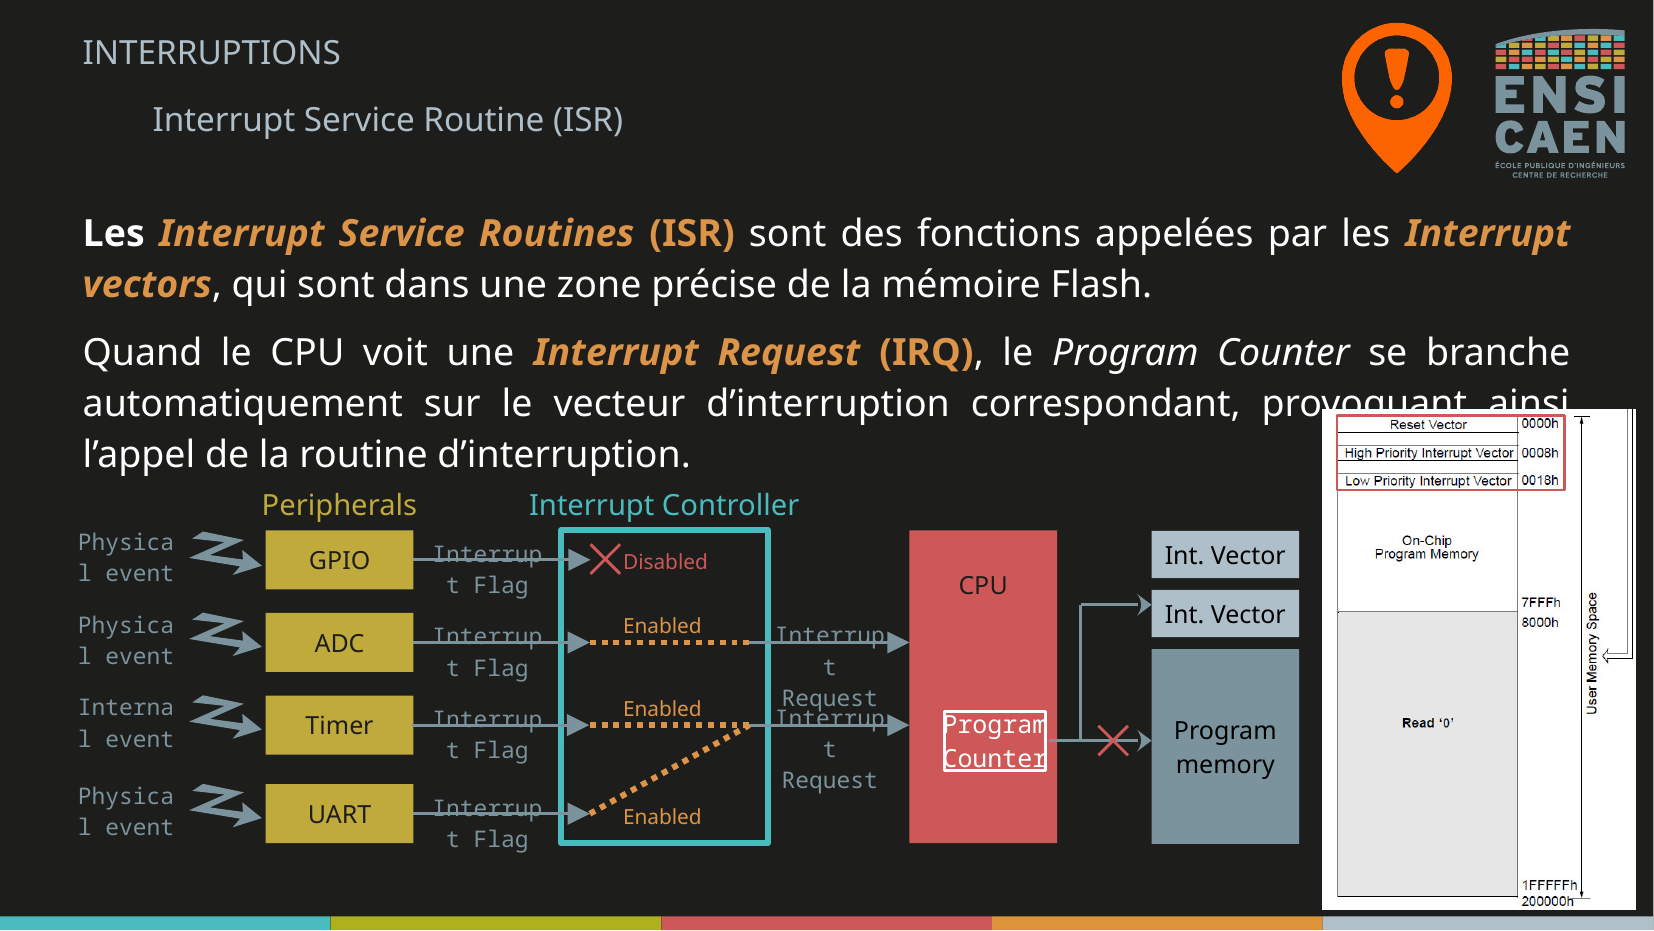

# INTERRUPTIONS Interrupt Service Routine (ISR)
Les Interrupt Service Routines (ISR) sont des fonctions appelées par les Interrupt vectors, qui sont dans une zone précise de la mémoire Flash.
Quand le CPU voit une Interrupt Request (IRQ), le Program Counter se branche automatiquement sur le vecteur d’interruption correspondant, provoquant ainsi l’appel de la routine d’interruption.
Peripherals
Interrupt Controller
Physical event
GPIO
Interrupt Flag
CPU
Int. Vector
Disabled
Int. Vector
Physical event
Enabled
Interrupt Request
ADC
Interrupt Flag
Program
memory
Internal event
Enabled
Interrupt Request
Timer
Interrupt Flag
Program
Counter
Physical event
UART
Interrupt Flag
Enabled